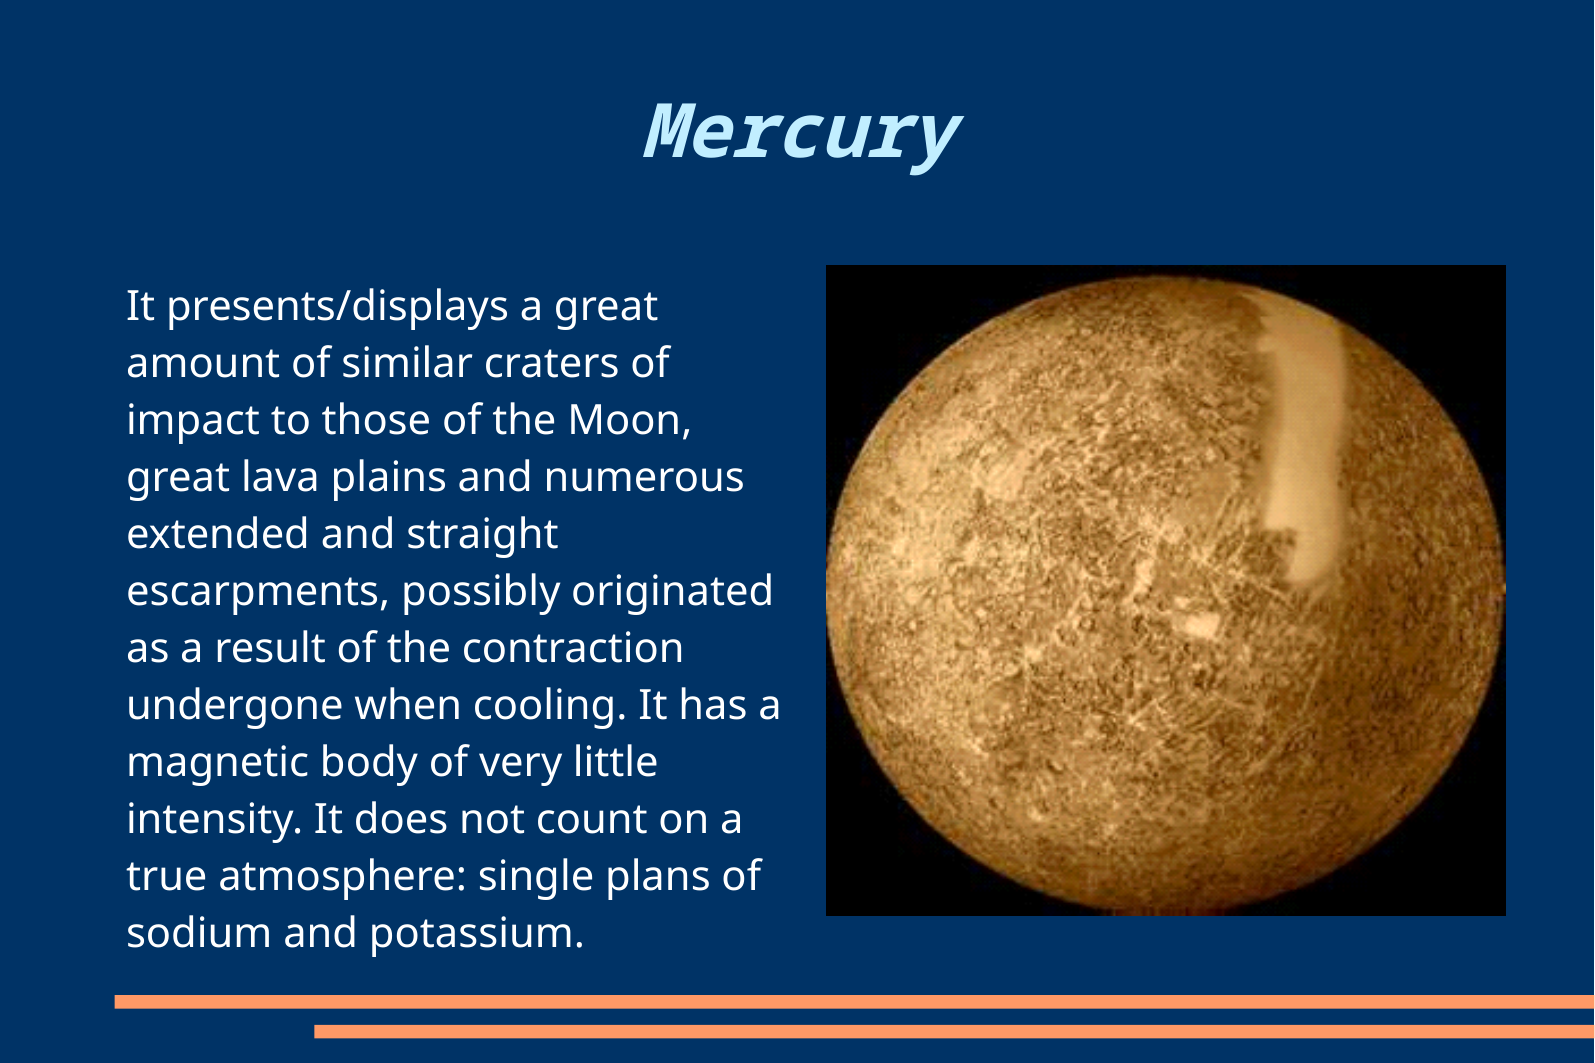

# Mercury
It presents/displays a great amount of similar craters of impact to those of the Moon, great lava plains and numerous extended and straight escarpments, possibly originated as a result of the contraction undergone when cooling. It has a magnetic body of very little intensity. It does not count on a true atmosphere: single plans of sodium and potassium.